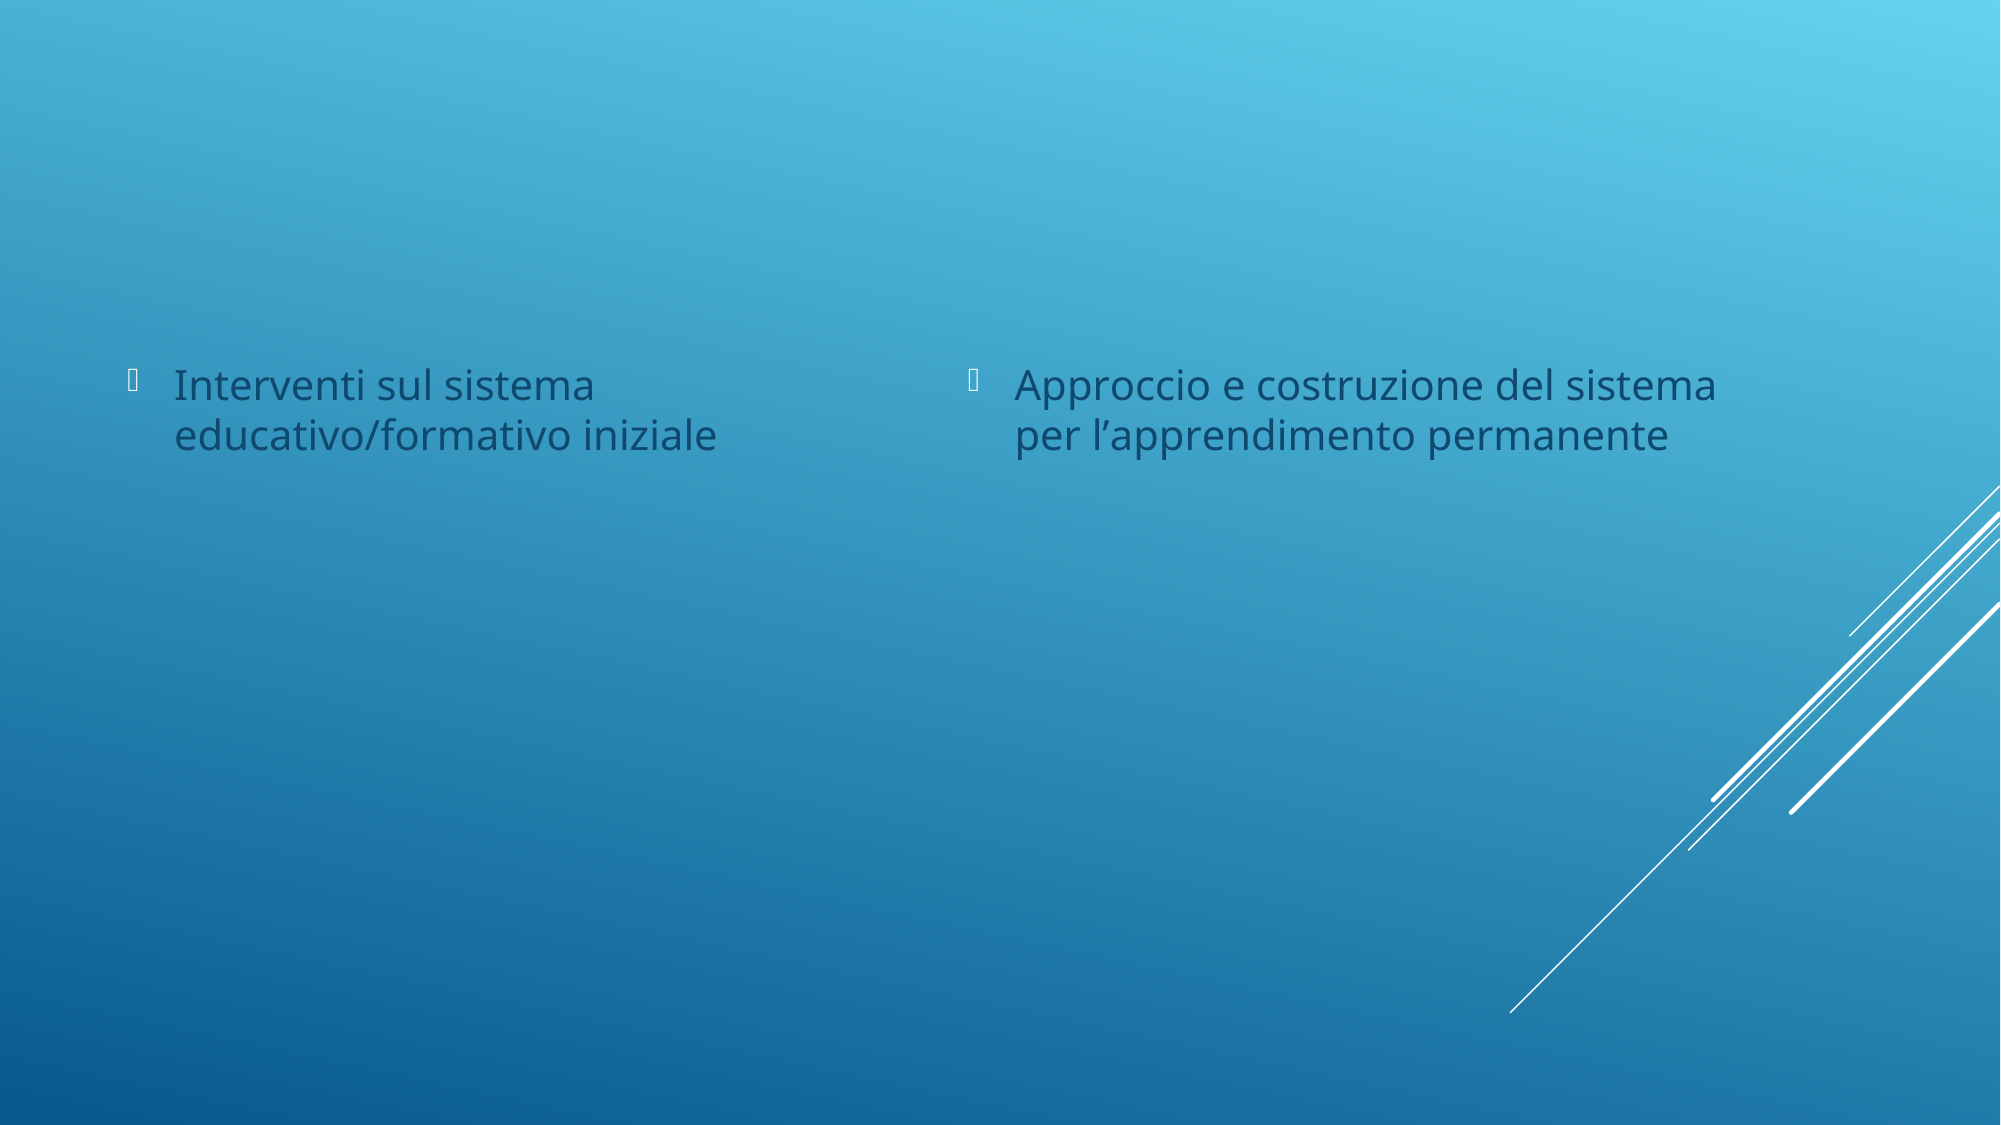

Interventi sul sistema educativo/formativo iniziale
Approccio e costruzione del sistema per l’apprendimento permanente
#